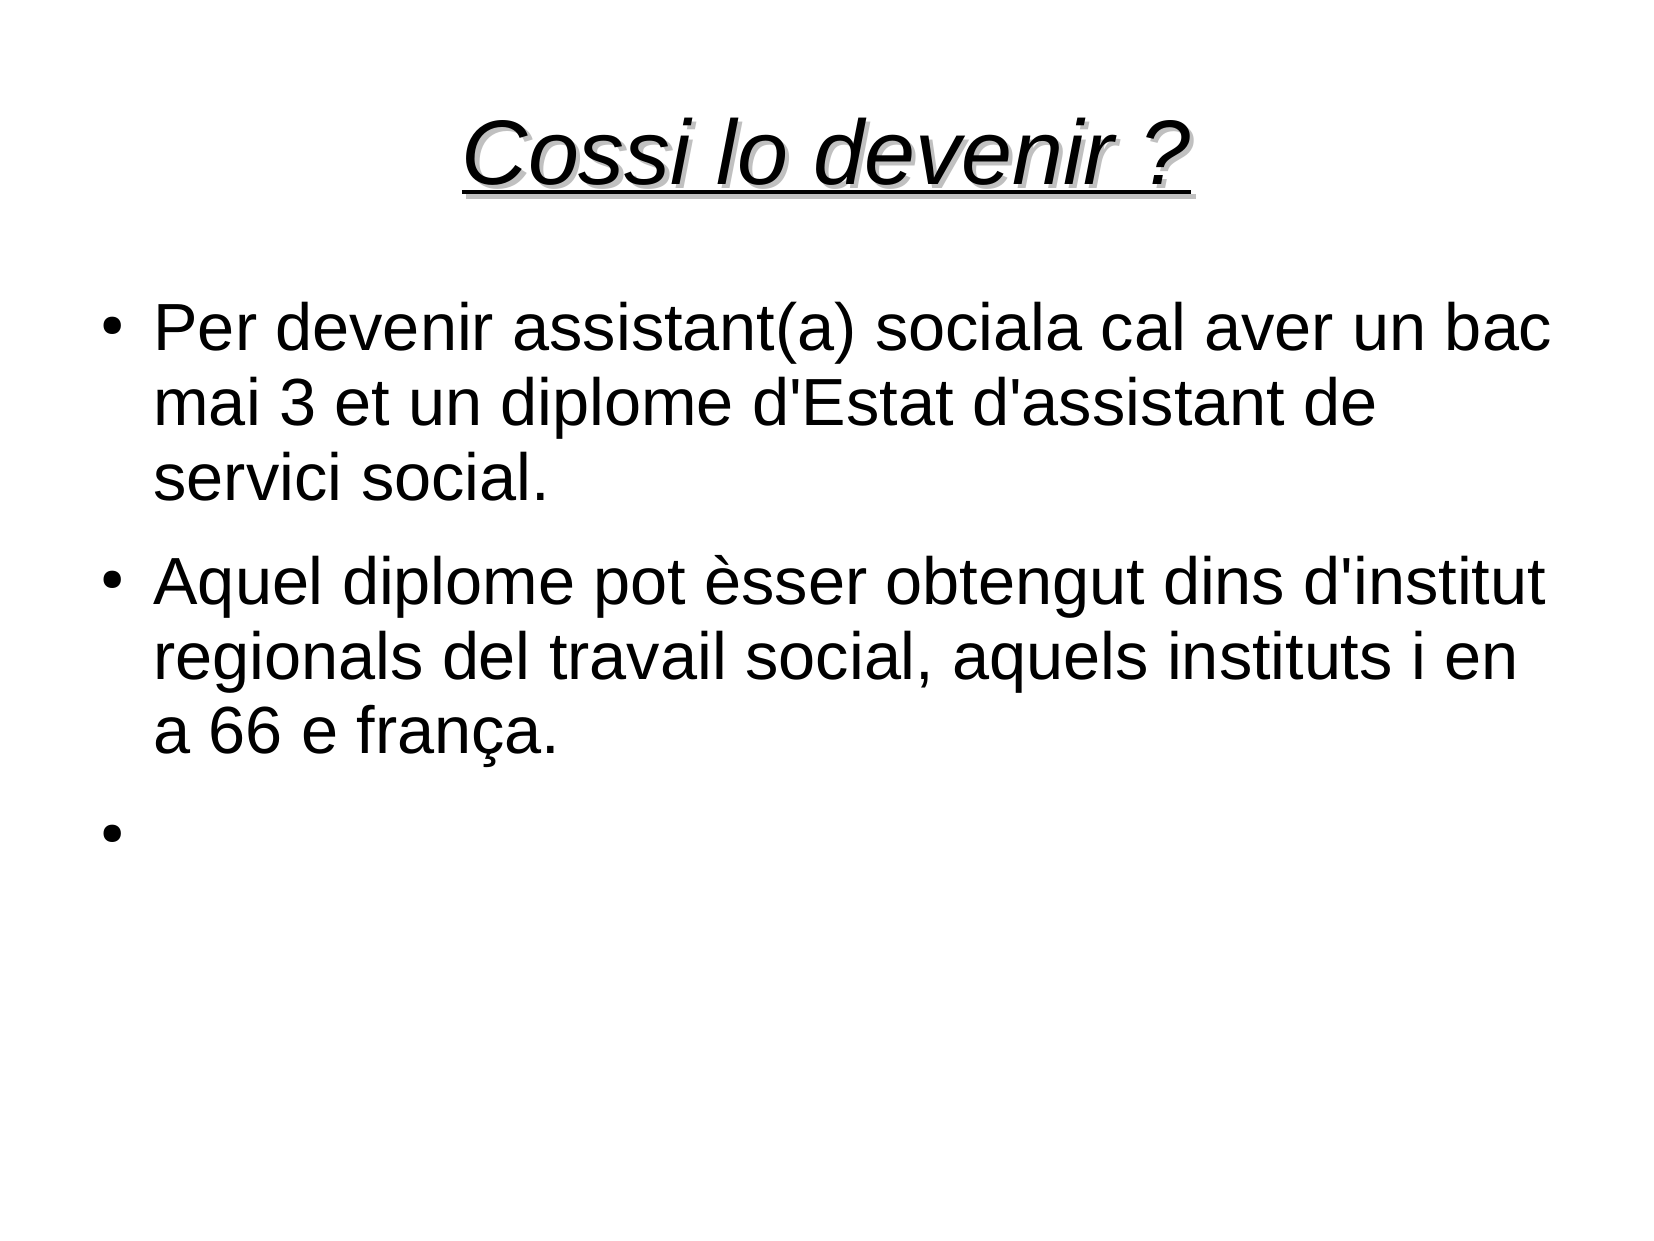

# Cossi lo devenir ?
Per devenir assistant(a) sociala cal aver un bac mai 3 et un diplome d'Estat d'assistant de servici social.
Aquel diplome pot èsser obtengut dins d'institut regionals del travail social, aquels instituts i en a 66 e frança.